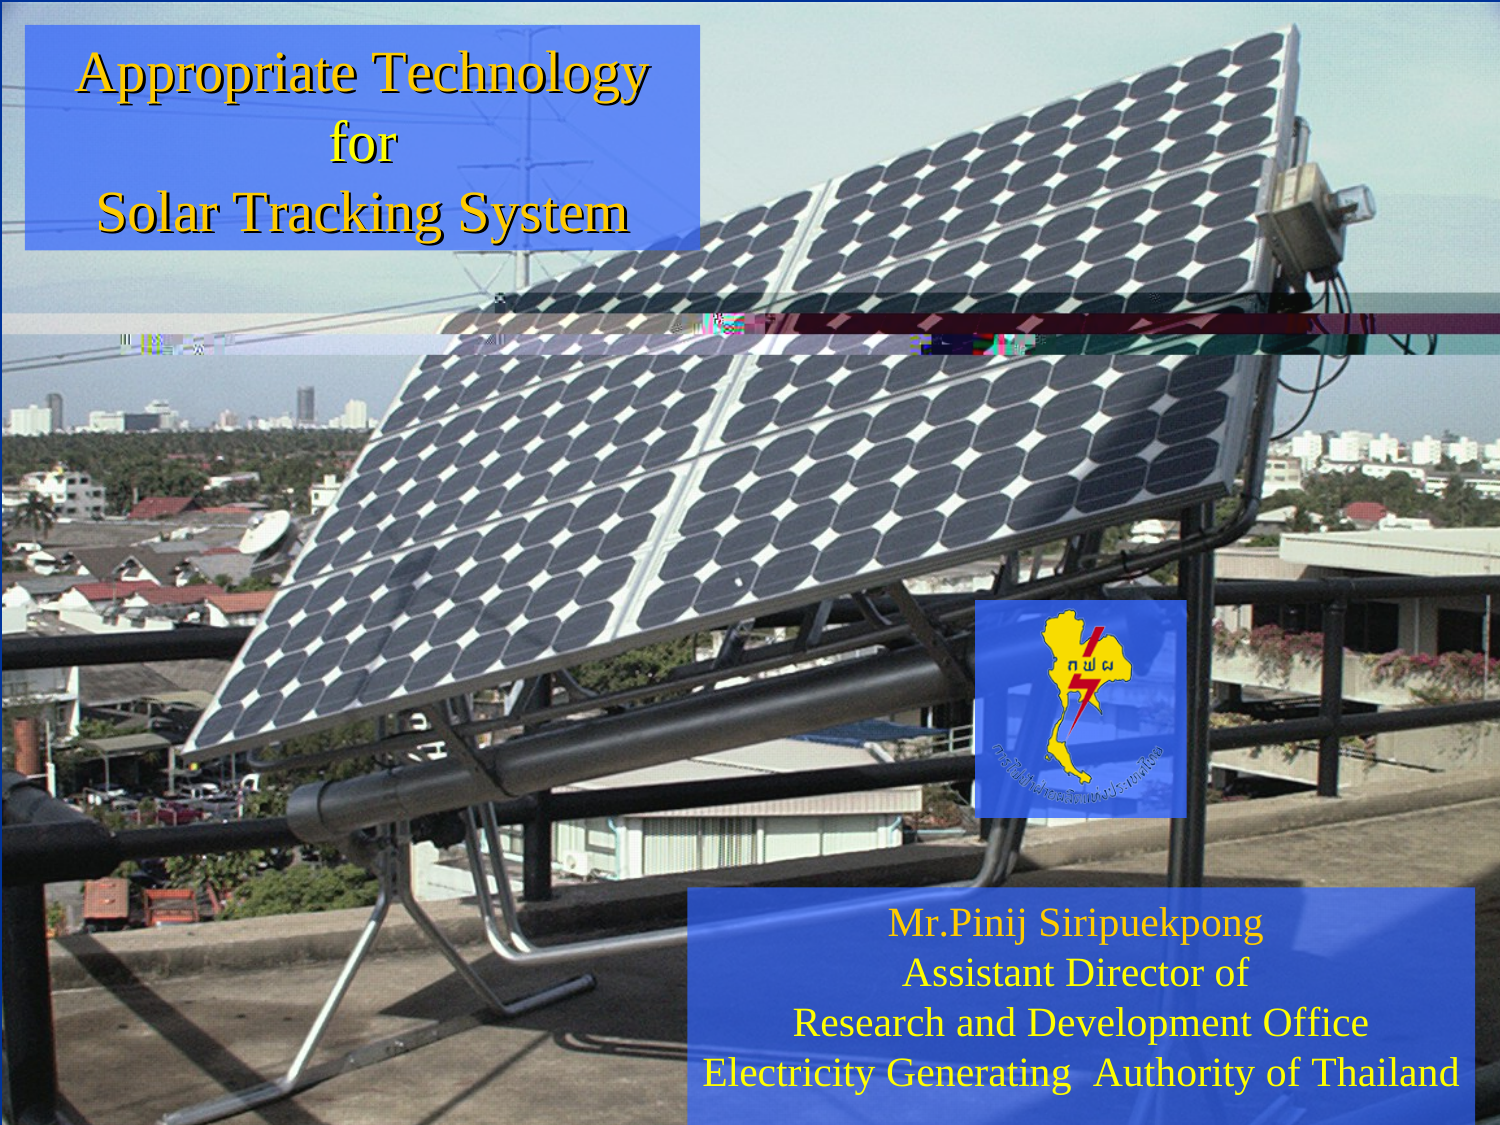

Appropriate Technology
for
Solar Tracking System
Mr.Pinij Siripuekpong
Assistant Director of
Research and Development Office
Electricity Generating Authority of Thailand